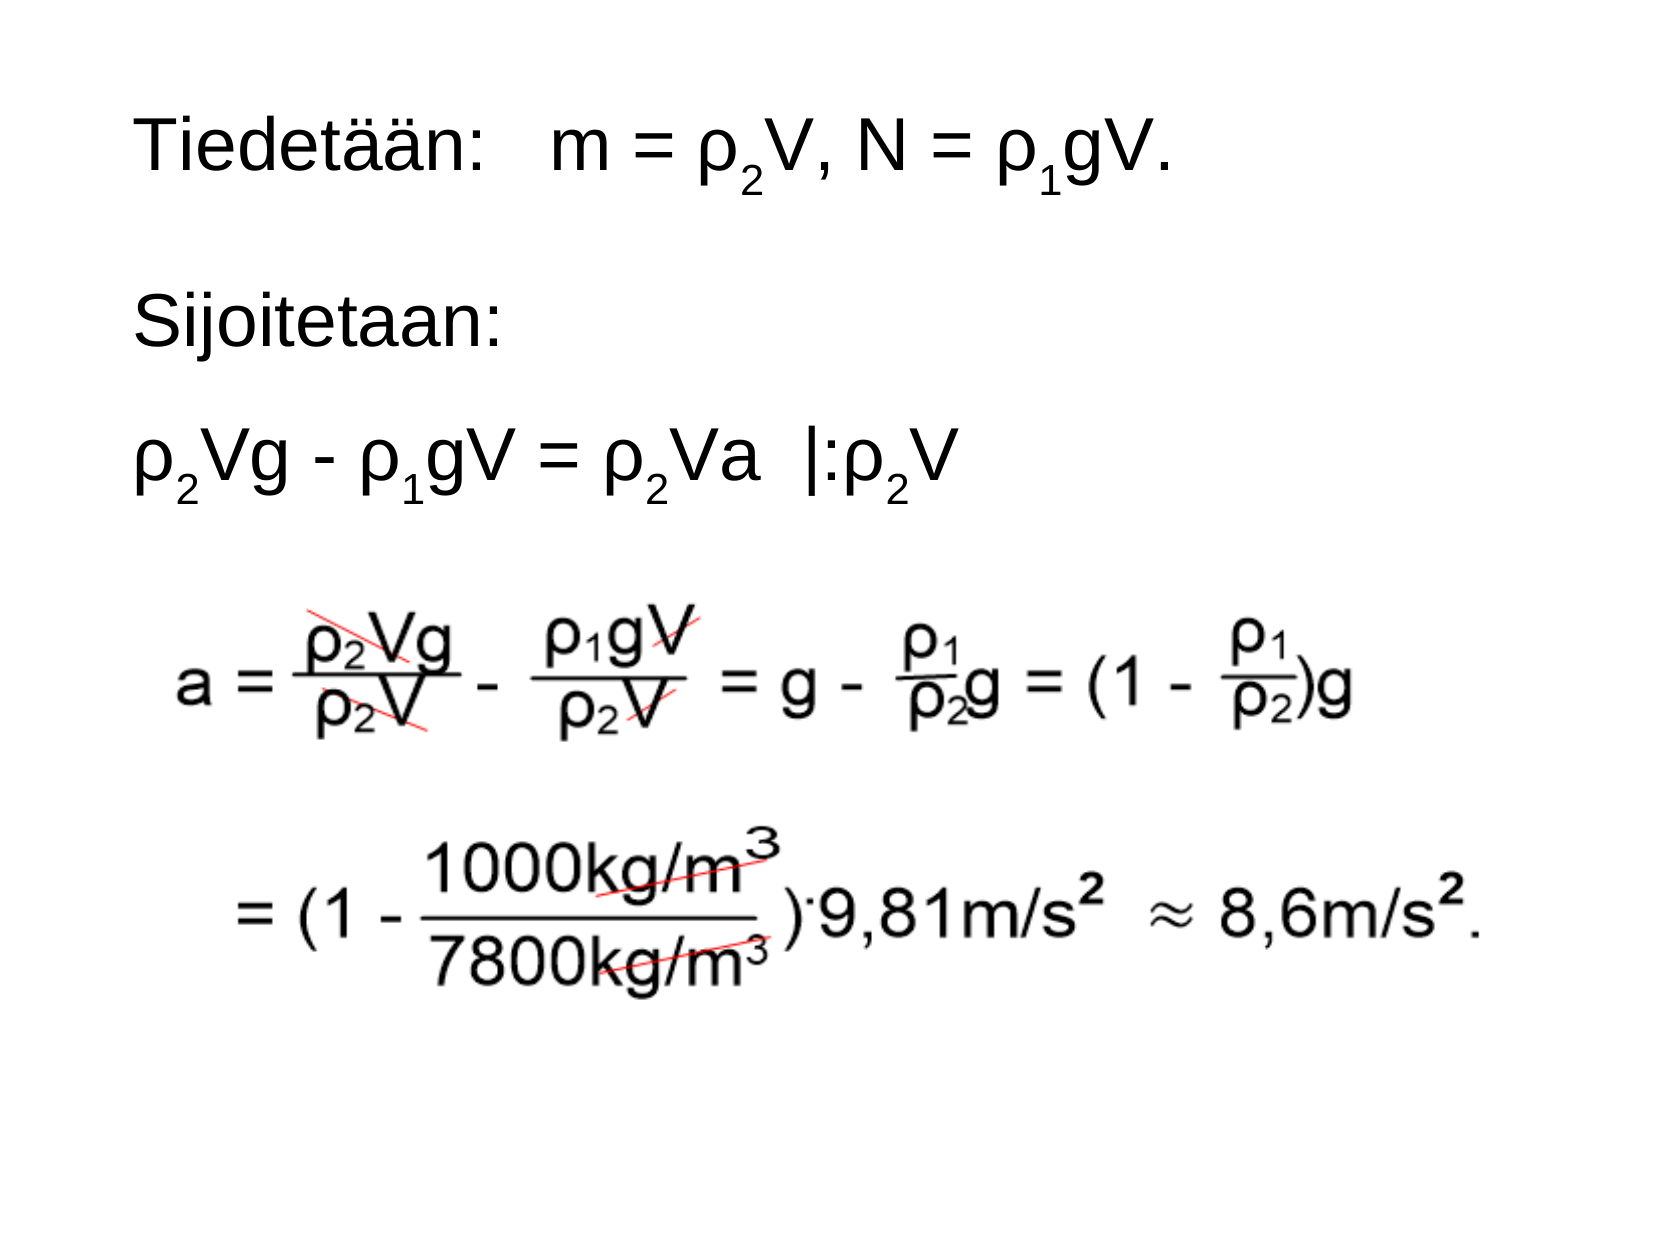

Tiedetään: m = ρ2V, N = ρ1gV.
Sijoitetaan:
ρ2Vg - ρ1gV = ρ2Va |:ρ2V